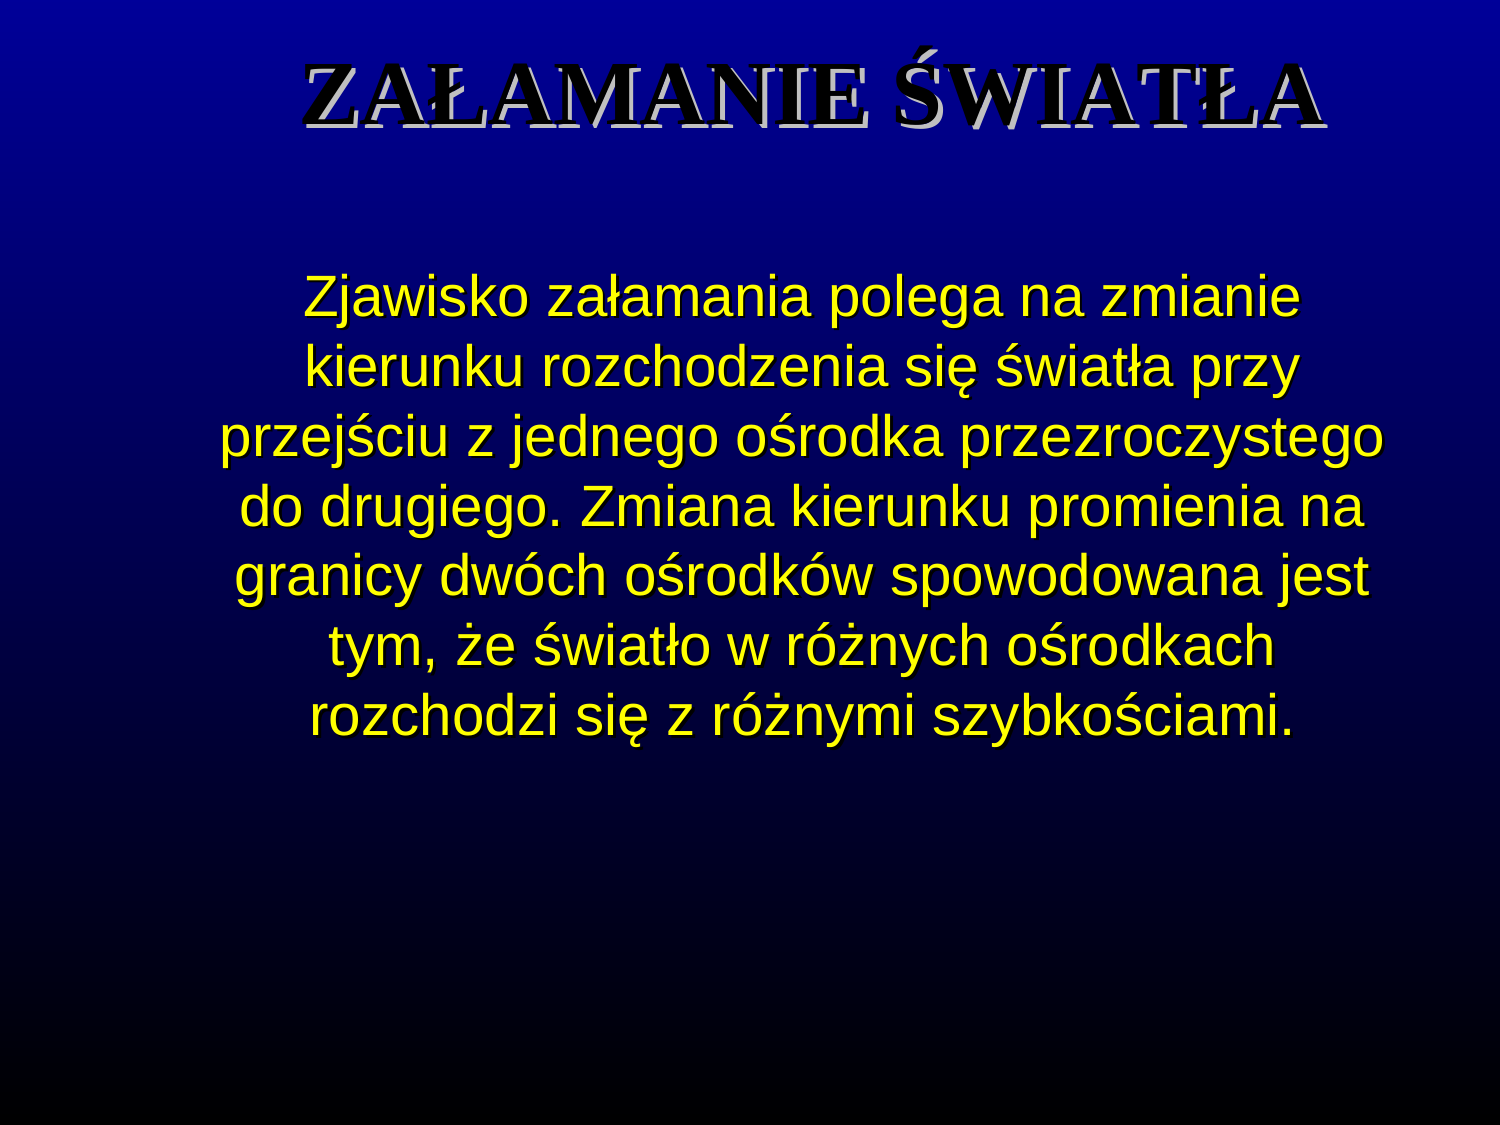

ZAŁAMANIE ŚWIATŁA
Zjawisko załamania polega na zmianie kierunku rozchodzenia się światła przy przejściu z jednego ośrodka przezroczystego do drugiego. Zmiana kierunku promienia na granicy dwóch ośrodków spowodowana jest tym, że światło w różnych ośrodkach rozchodzi się z różnymi szybkościami.